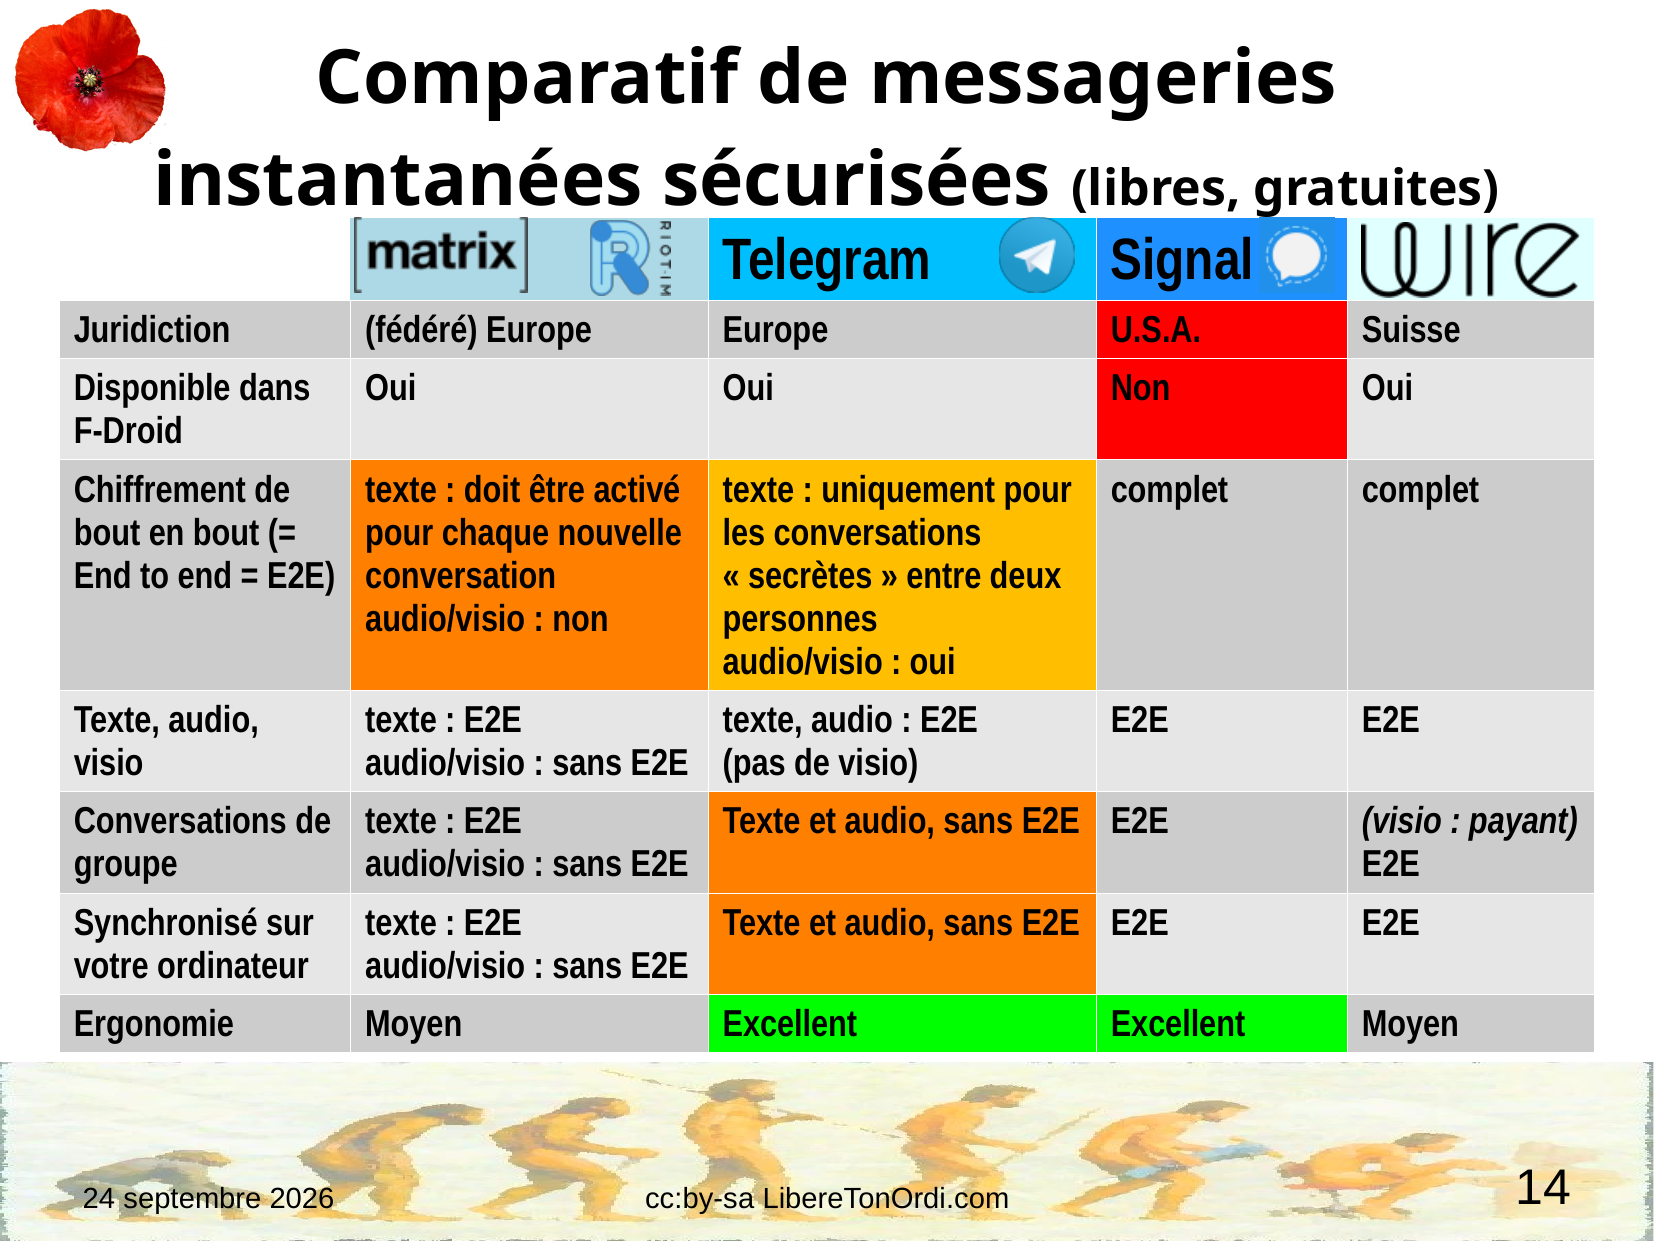

# Comparatif de messageries instantanées sécurisées (libres, gratuites)
| | | Telegram | Signal | |
| --- | --- | --- | --- | --- |
| Juridiction | (fédéré) Europe | Europe | U.S.A. | Suisse |
| Disponible dans F-Droid | Oui | Oui | Non | Oui |
| Chiffrement de bout en bout (= End to end = E2E) | texte : doit être activé pour chaque nouvelle conversation audio/visio : non | texte : uniquement pour les conversations « secrètes » entre deux personnes audio/visio : oui | complet | complet |
| Texte, audio, visio | texte : E2E audio/visio : sans E2E | texte, audio : E2E (pas de visio) | E2E | E2E |
| Conversations de groupe | texte : E2E audio/visio : sans E2E | Texte et audio, sans E2E | E2E | (visio : payant) E2E |
| Synchronisé sur votre ordinateur | texte : E2E audio/visio : sans E2E | Texte et audio, sans E2E | E2E | E2E |
| Ergonomie | Moyen | Excellent | Excellent | Moyen |
cc:by-sa LibereTonOrdi.com
14